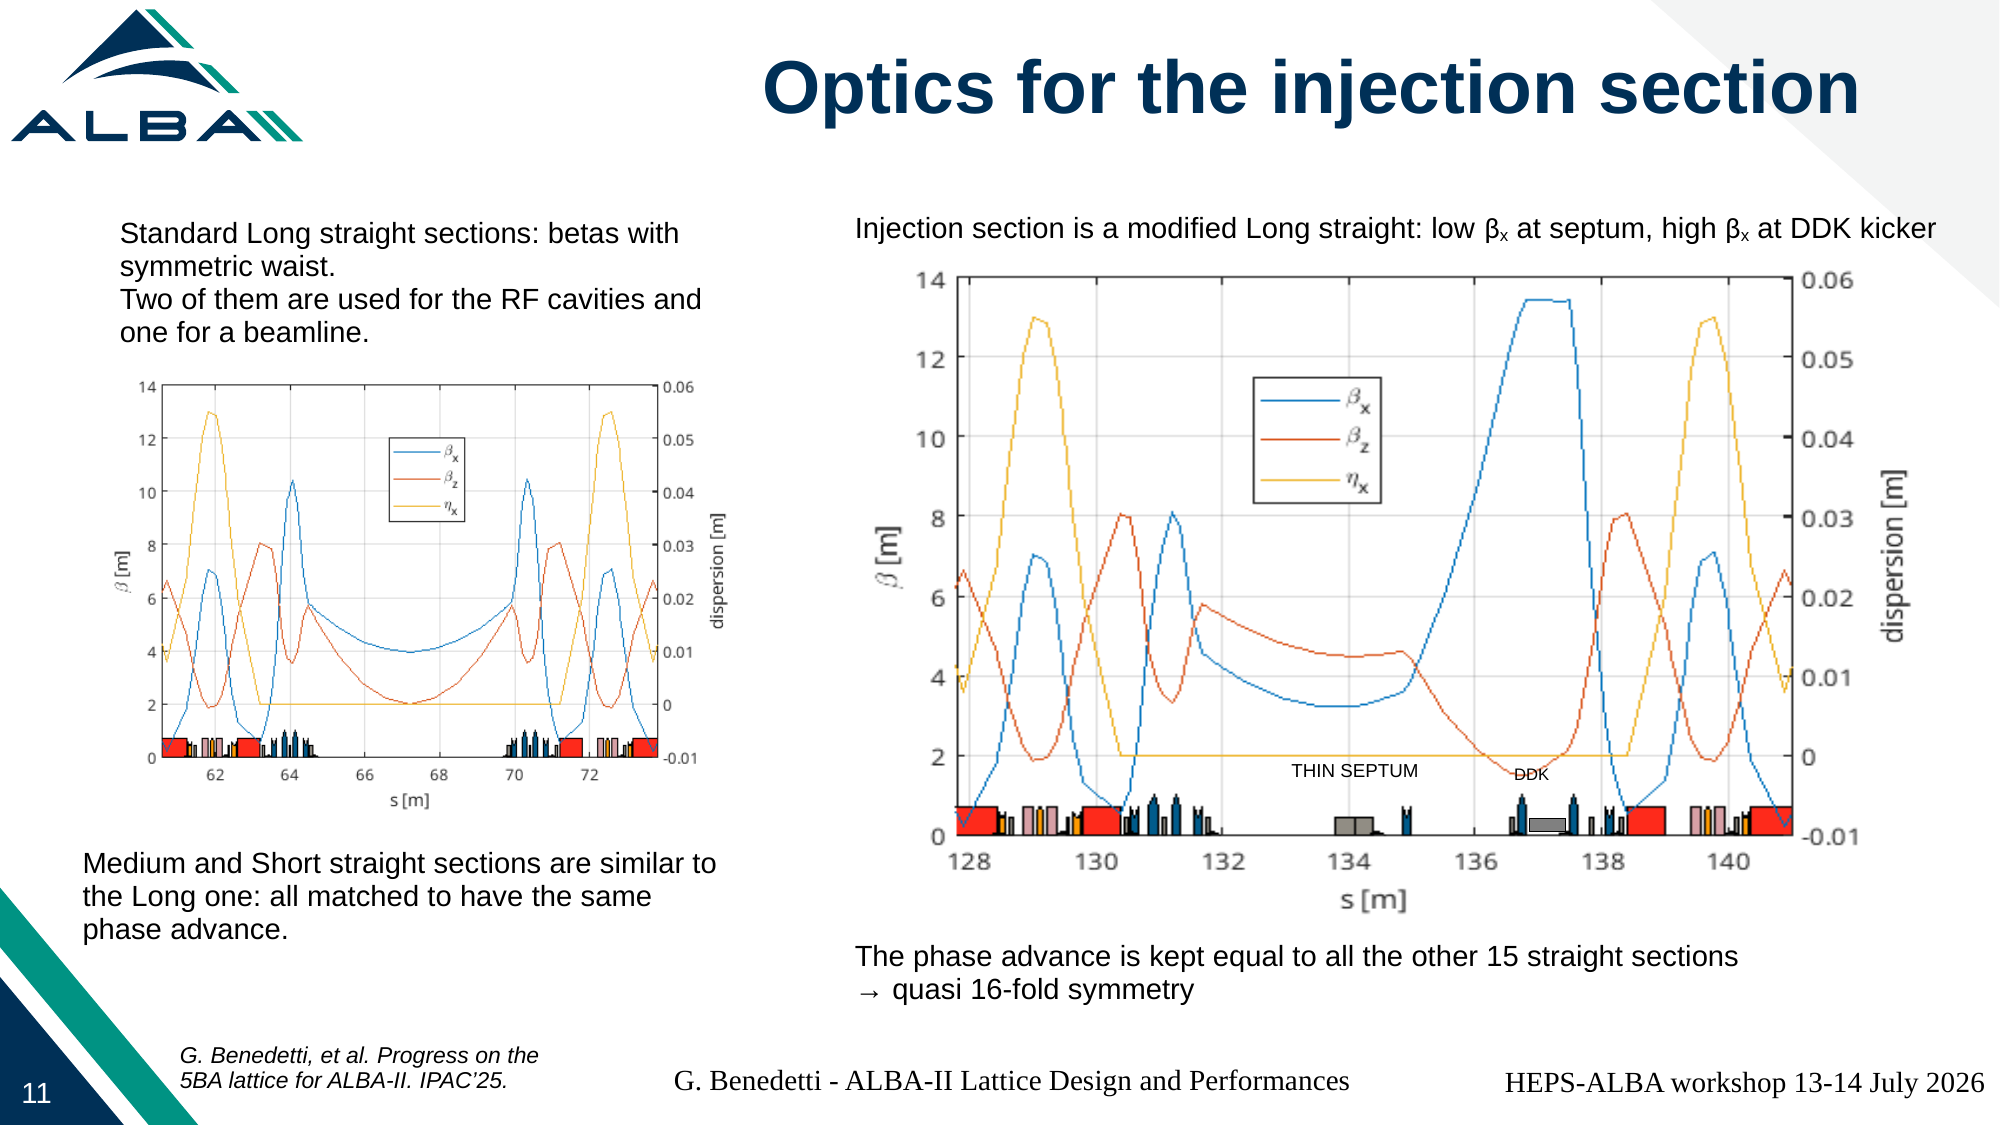

# Optics for the injection section
Injection section is a modified Long straight: low βx at septum, high βx at DDK kicker
Standard Long straight sections: betas with symmetric waist.
Two of them are used for the RF cavities and one for a beamline.
THIN SEPTUM
DDK
Medium and Short straight sections are similar to the Long one: all matched to have the same phase advance.
The phase advance is kept equal to all the other 15 straight sections
→ quasi 16-fold symmetry
G. Benedetti, et al. Progress on the 5BA lattice for ALBA-II. IPAC’25.
G. Benedetti - ALBA-II Lattice Design and Performances
HEPS-ALBA workshop 13-14 July 2026